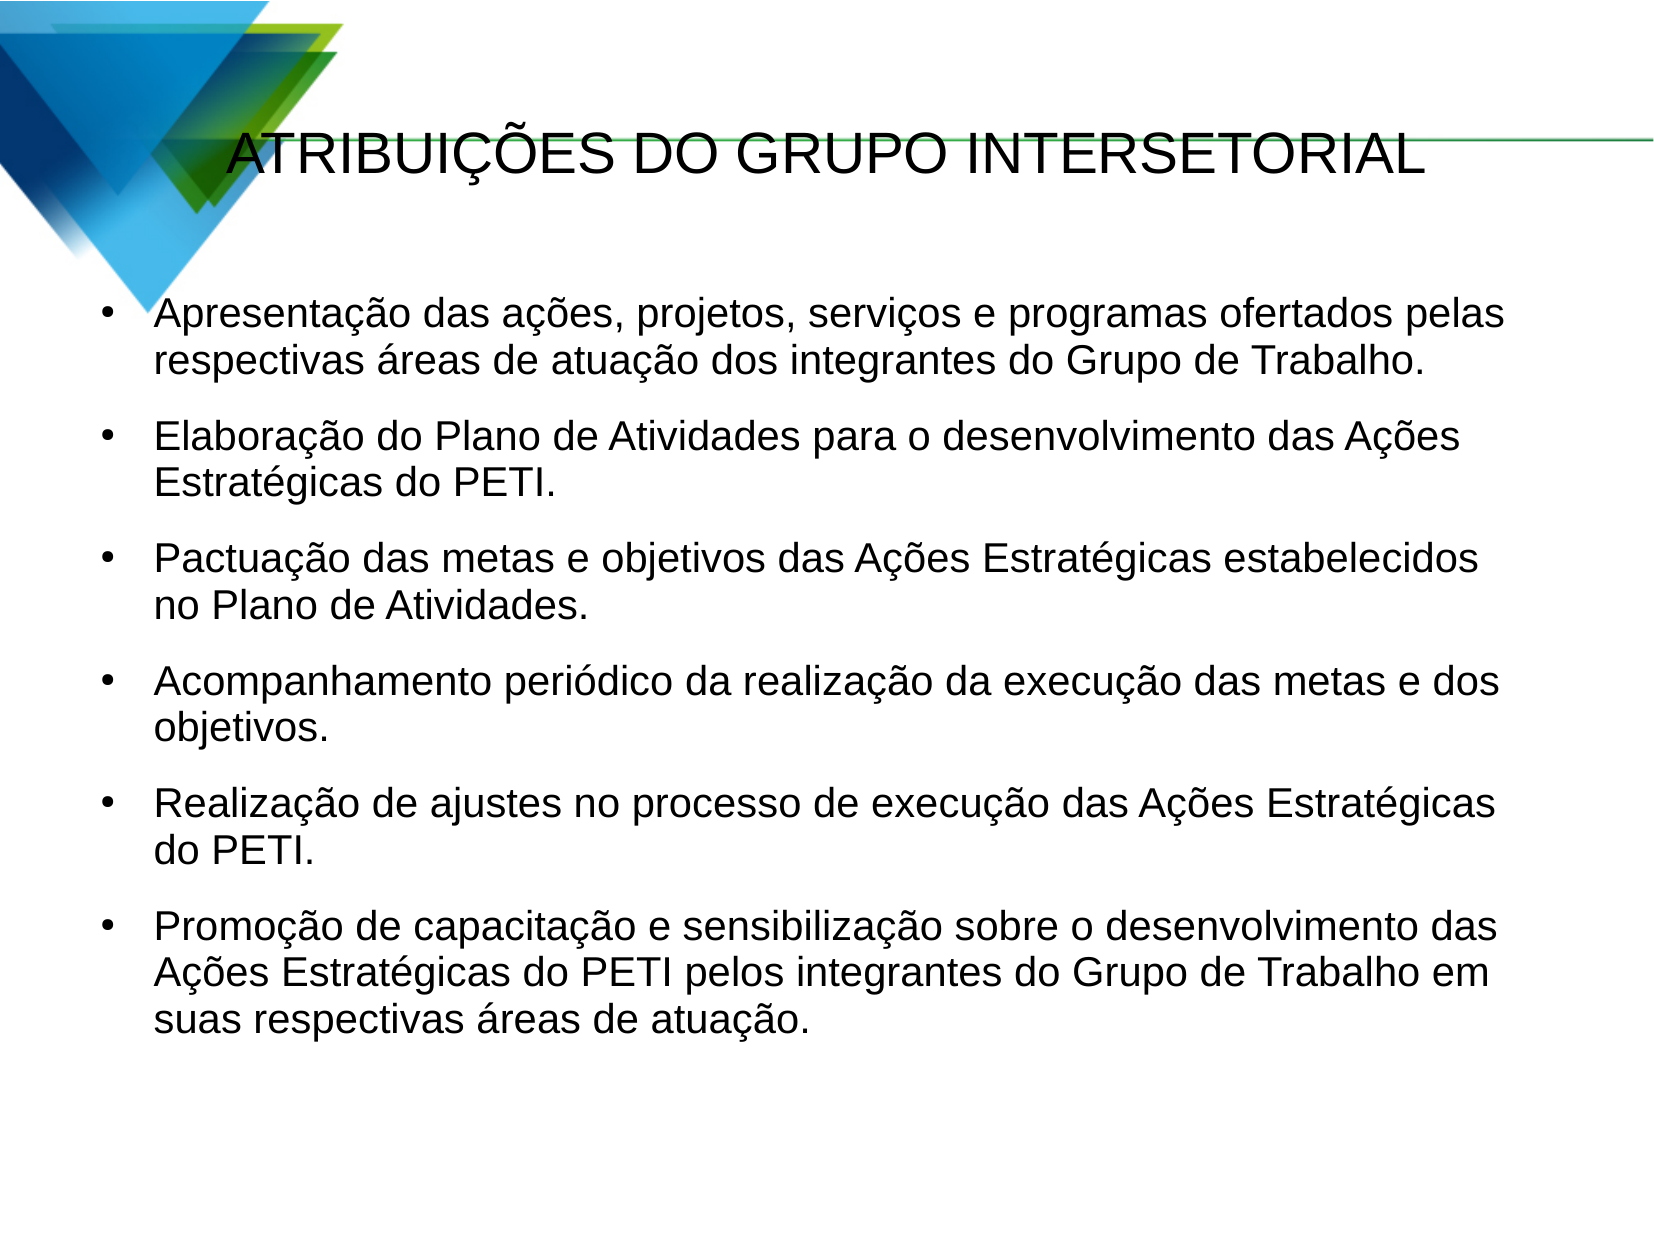

# ATRIBUIÇÕES DO GRUPO INTERSETORIAL
Apresentação das ações, projetos, serviços e programas ofertados pelas respectivas áreas de atuação dos integrantes do Grupo de Trabalho.
Elaboração do Plano de Atividades para o desenvolvimento das Ações Estratégicas do PETI.
Pactuação das metas e objetivos das Ações Estratégicas estabelecidos no Plano de Atividades.
Acompanhamento periódico da realização da execução das metas e dos objetivos.
Realização de ajustes no processo de execução das Ações Estratégicas do PETI.
Promoção de capacitação e sensibilização sobre o desenvolvimento das Ações Estratégicas do PETI pelos integrantes do Grupo de Trabalho em suas respectivas áreas de atuação.